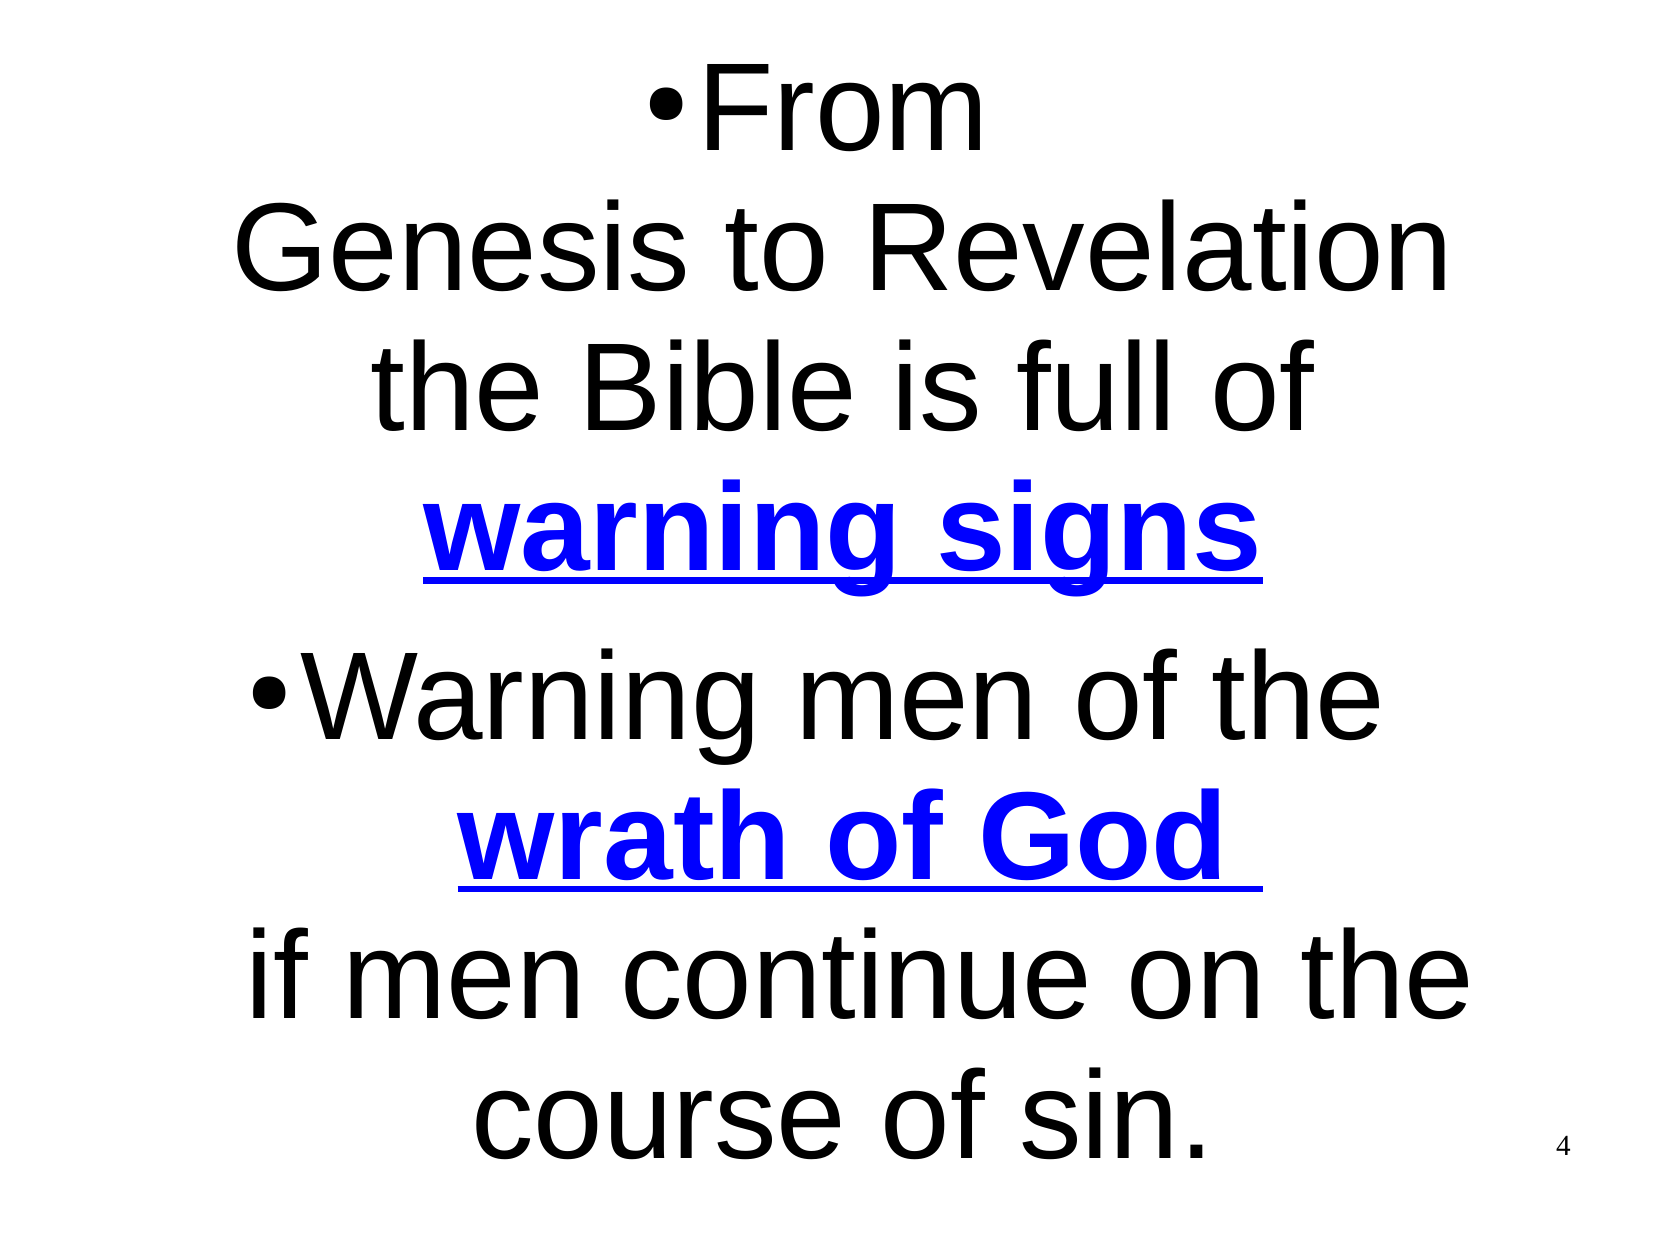

# From Genesis to Revelation the Bible is full of warning signs
Warning men of the
wrath of God
if men continue on the course of sin.
4